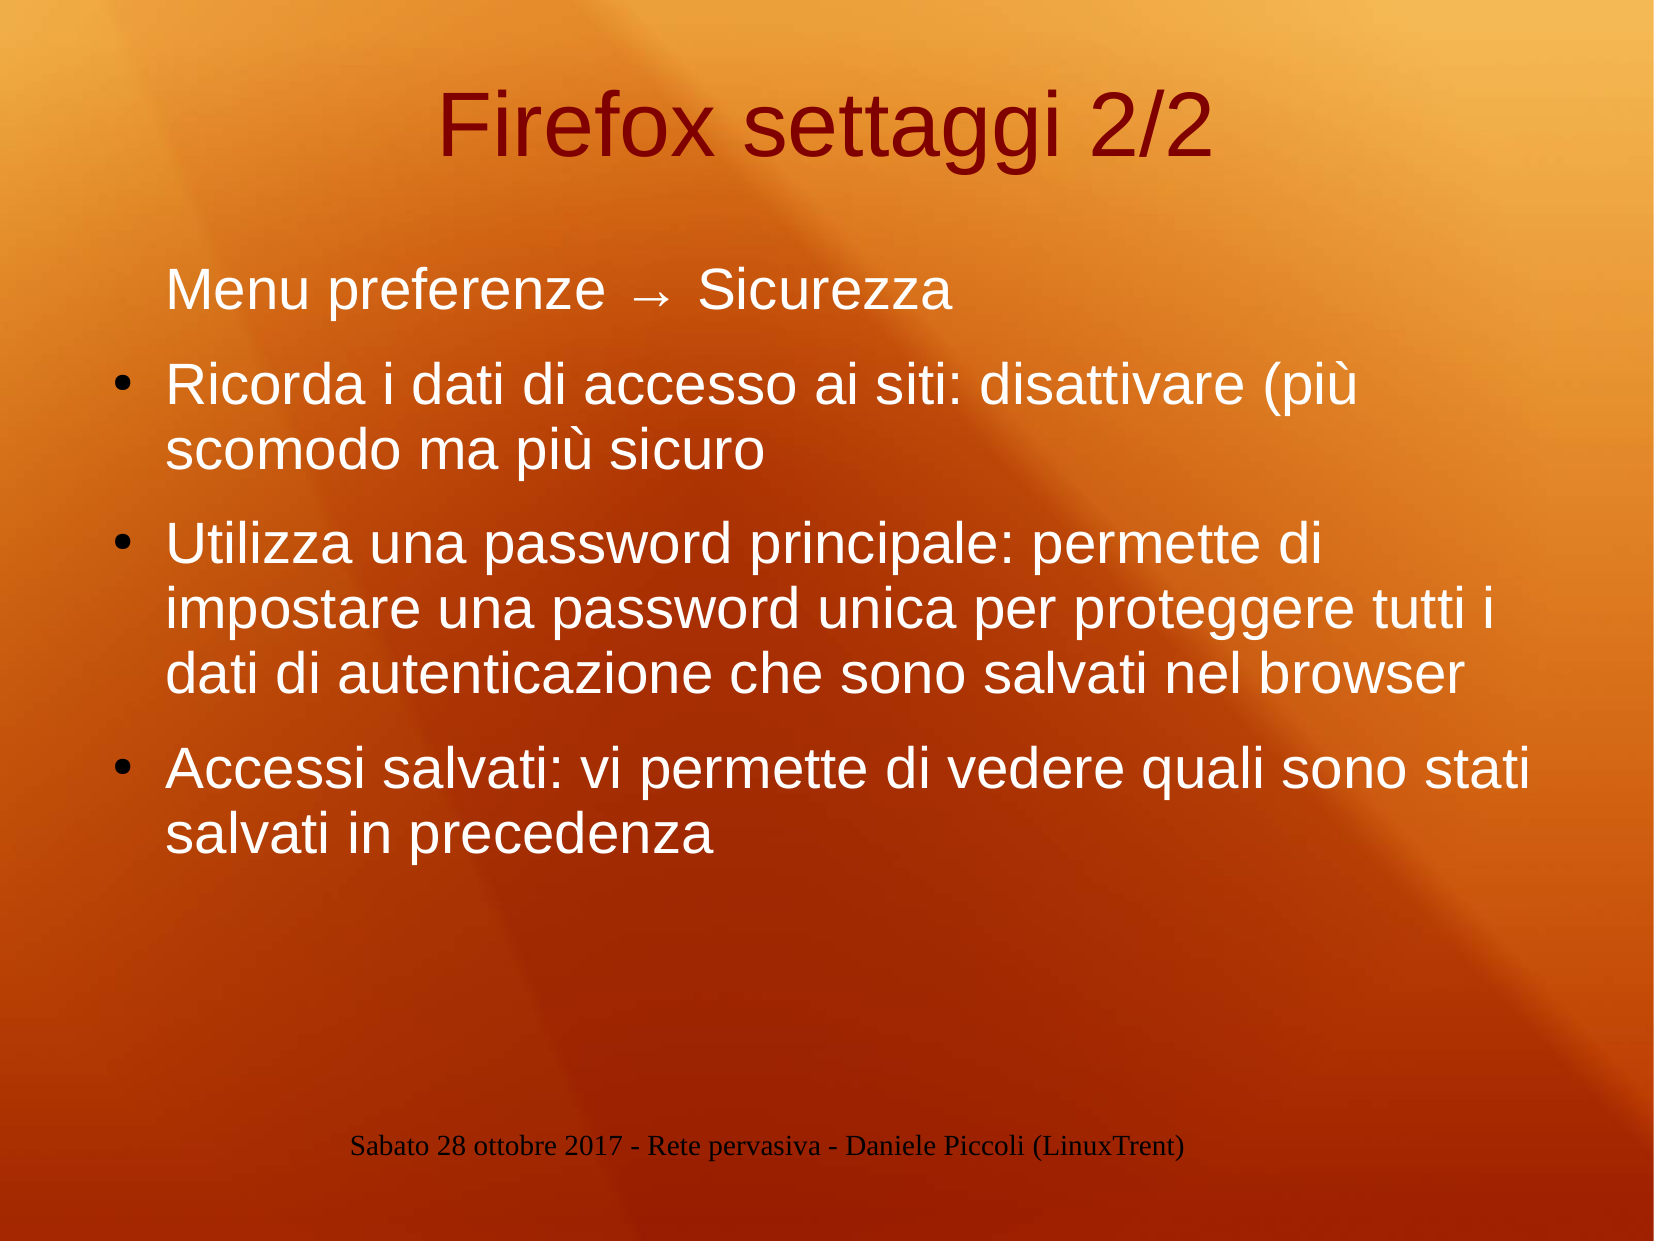

# Firefox settaggi 2/2
Menu preferenze → Sicurezza
Ricorda i dati di accesso ai siti: disattivare (più scomodo ma più sicuro
Utilizza una password principale: permette di impostare una password unica per proteggere tutti i dati di autenticazione che sono salvati nel browser
Accessi salvati: vi permette di vedere quali sono stati salvati in precedenza
Sabato 28 ottobre 2017 - Rete pervasiva - Daniele Piccoli (LinuxTrent)